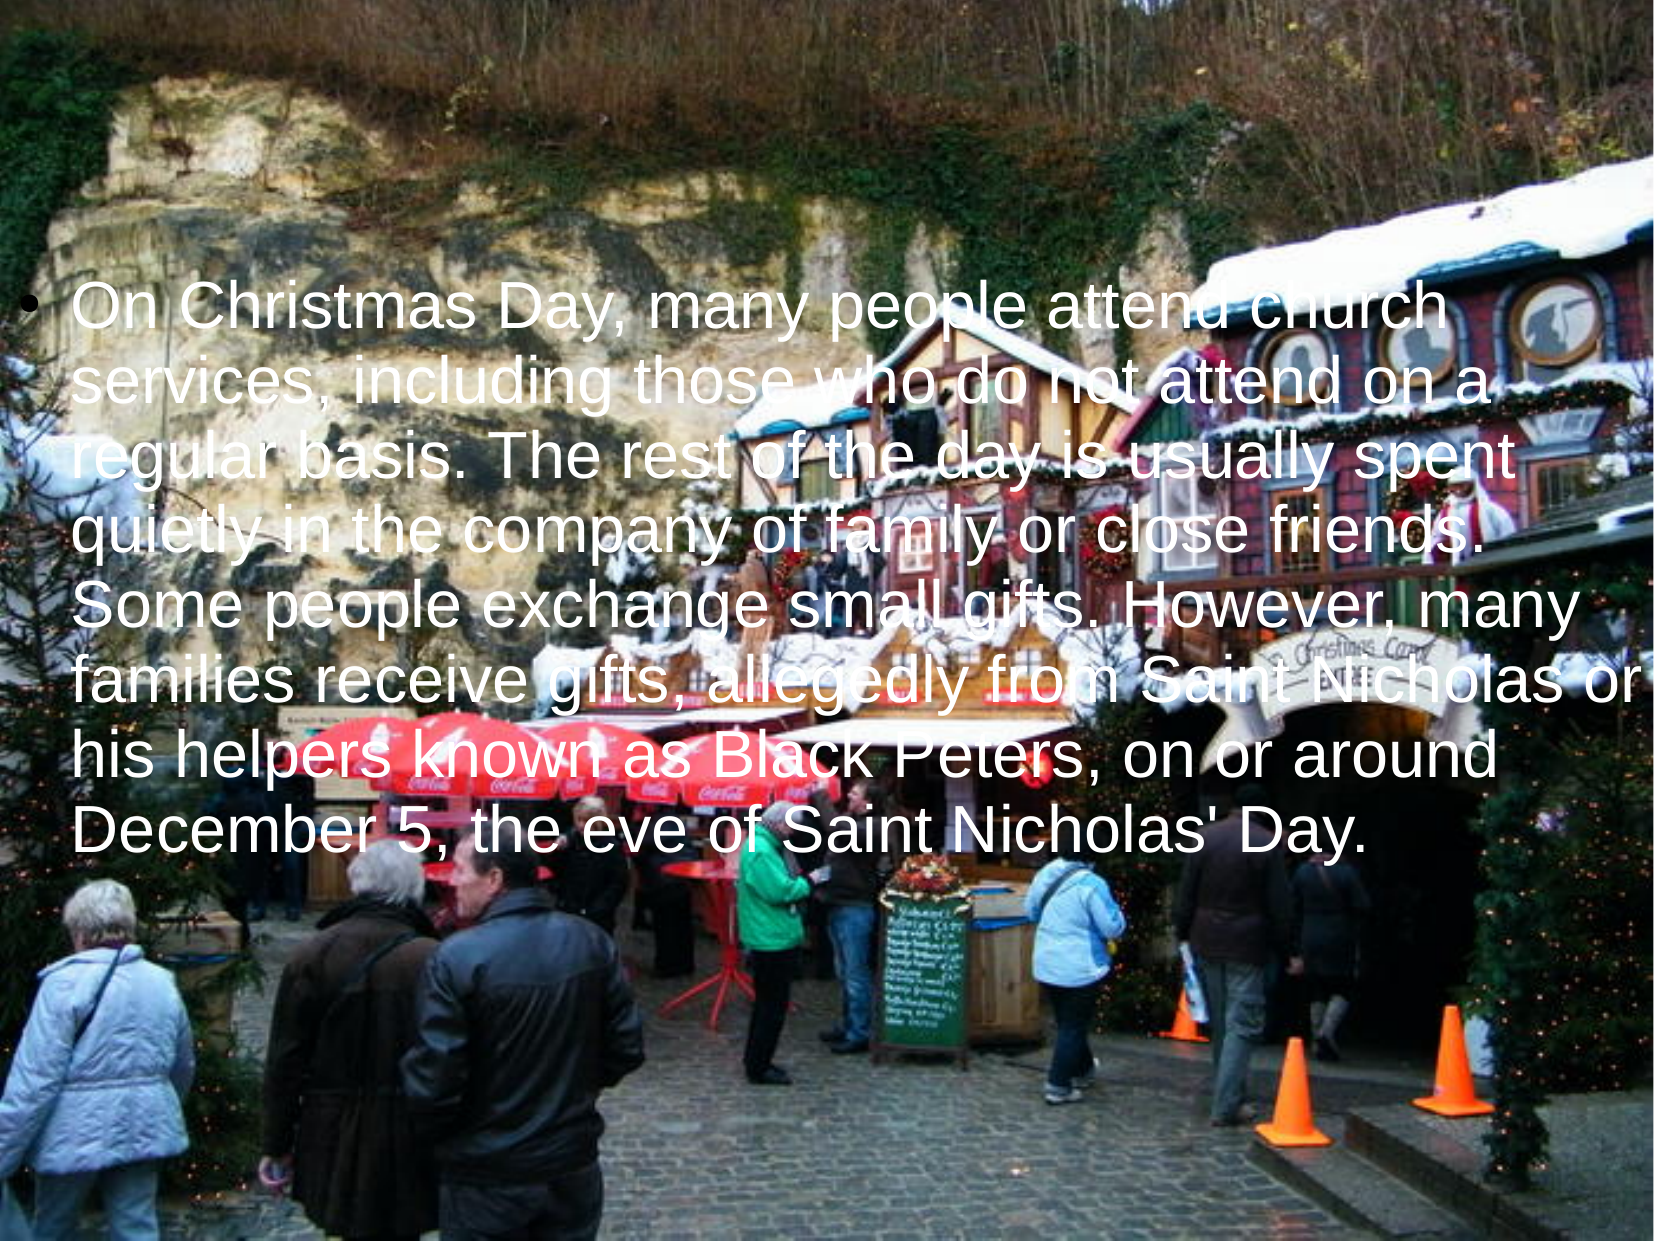

On Christmas Day, many people attend church services, including those who do not attend on a regular basis. The rest of the day is usually spent quietly in the company of family or close friends. Some people exchange small gifts. However, many families receive gifts, allegedly from Saint Nicholas or his helpers known as Black Peters, on or around December 5, the eve of Saint Nicholas' Day.
#